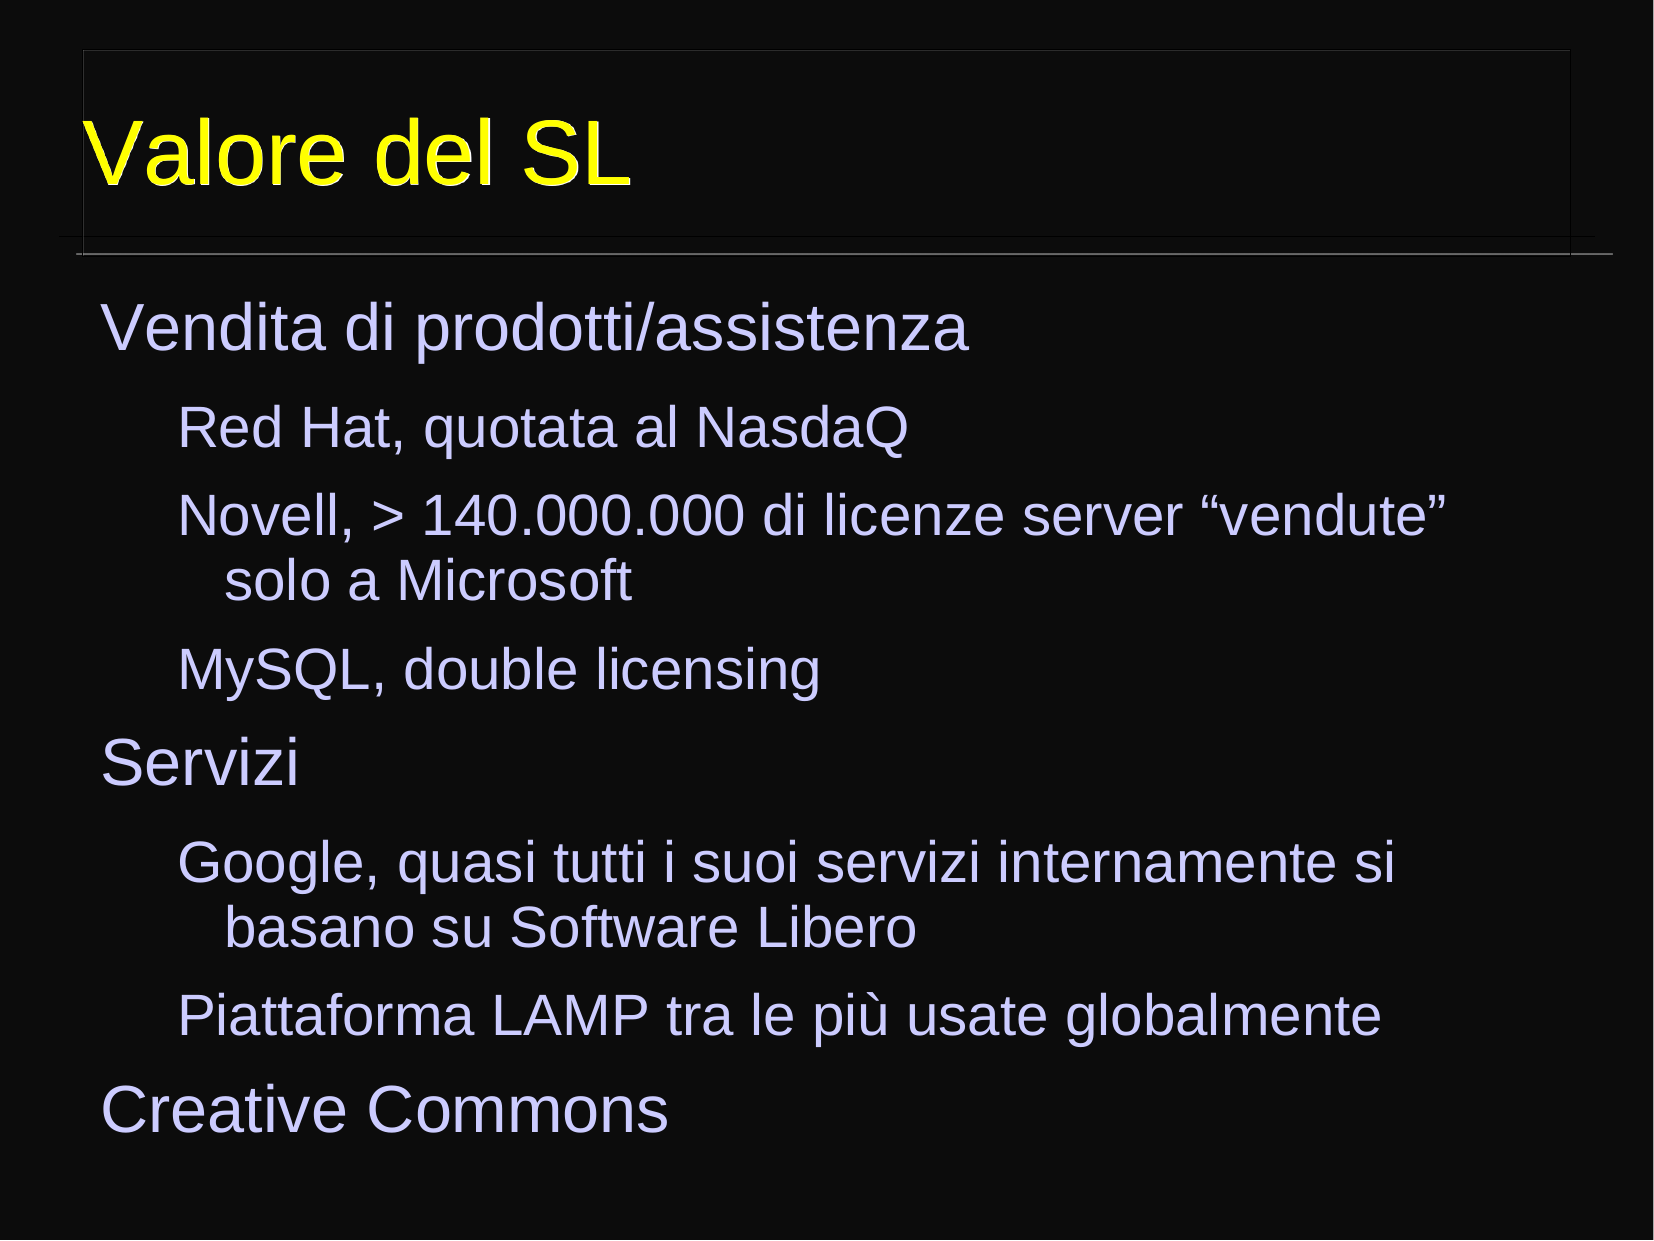

# Valore del SL
Vendita di prodotti/assistenza
Red Hat, quotata al NasdaQ
Novell, > 140.000.000 di licenze server “vendute” solo a Microsoft
MySQL, double licensing
Servizi
Google, quasi tutti i suoi servizi internamente si basano su Software Libero
Piattaforma LAMP tra le più usate globalmente
Creative Commons